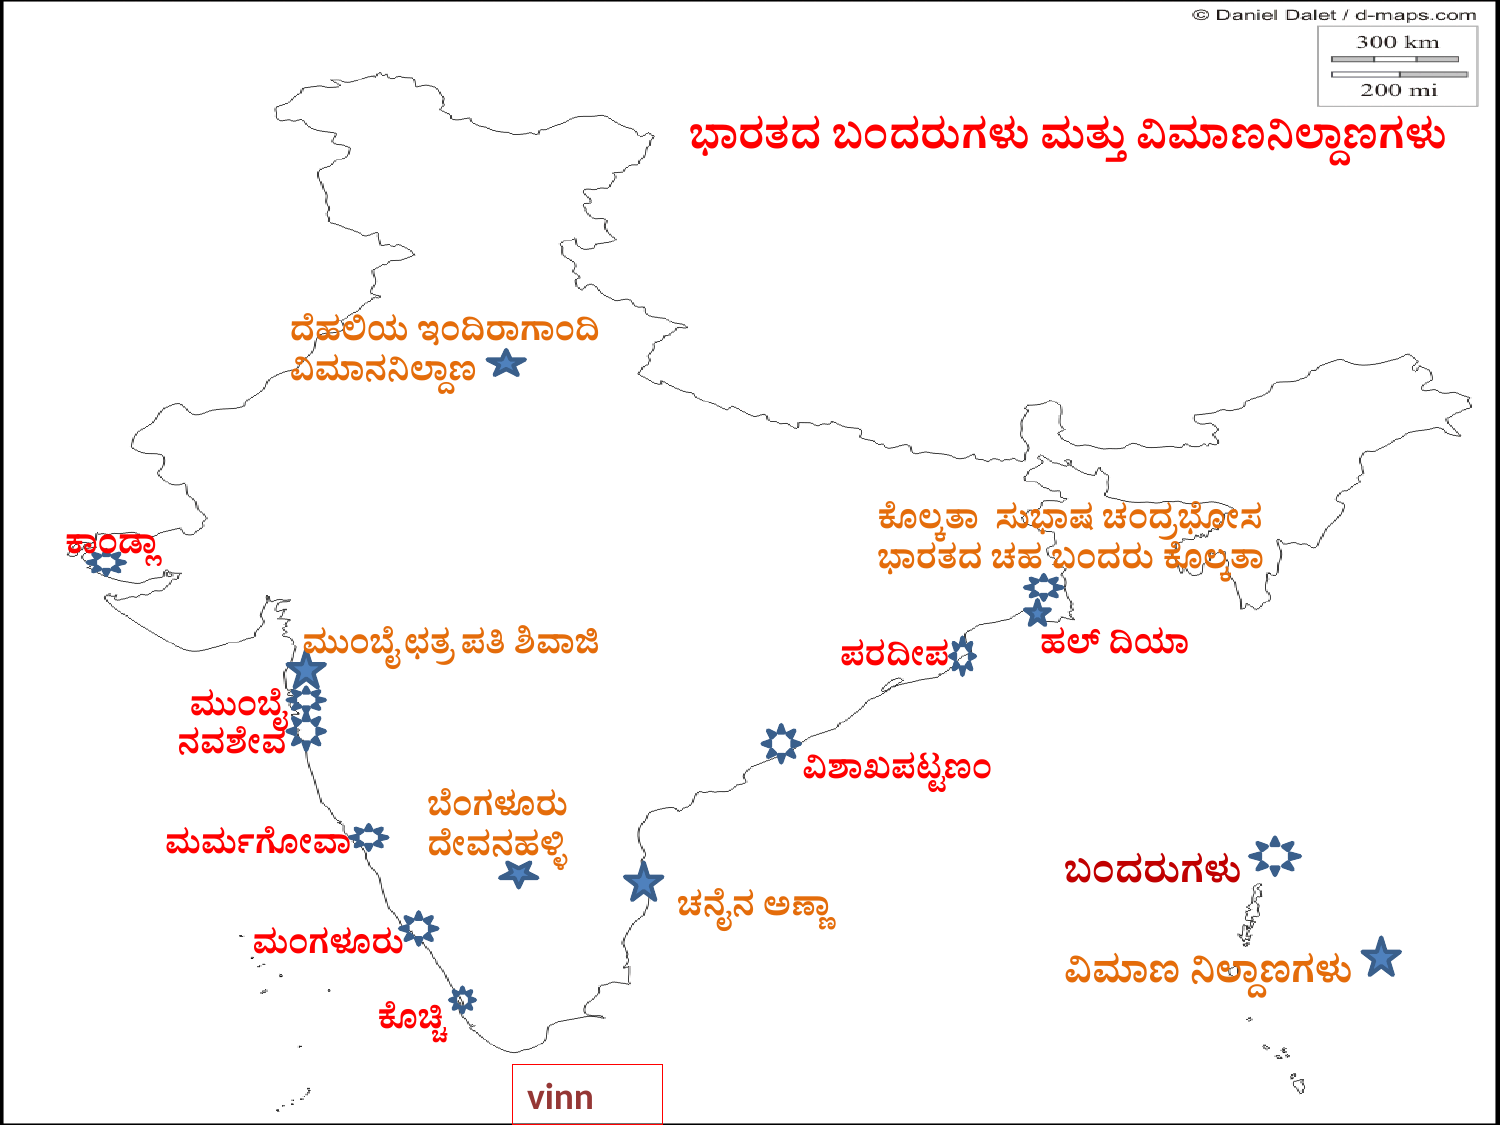

ಭಾರತದ ಬಂದರುಗಳು ಮತ್ತು ವಿಮಾಣನಿಲ್ದಾಣಗಳು
ದೆಹಲಿಯ ಇಂದಿರಾಗಾಂದಿ ವಿಮಾನನಿಲ್ದಾಣ
ಕೊಲ್ಕತಾ ಸುಭಾಷ ಚಂದ್ರಭೋಸ ಭಾರತದ ಚಹ ಬಂದರು ಕೊಲ್ಕತಾ
ಕಾಂಡ್ಲಾ
ಮುಂಬೈ ಛತ್ರ ಪತಿ ಶಿವಾಜಿ
ಹಲ್ ದಿಯಾ
ಪರದೀಪ
ಮುಂಬೈ
ನವಶೇವ
ವಿಶಾಖಪಟ್ಟಣಂ
ಬೆಂಗಳೂರು ದೇವನಹಳ್ಳಿ
ಮರ್ಮಗೋವಾ
ಬಂದರುಗಳು
ಚನೈನ ಅಣ್ಣಾ
ಮಂಗಳೂರು
ವಿಮಾಣ ನಿಲ್ದಾಣಗಳು
ಕೊಚ್ಚಿ
vinn